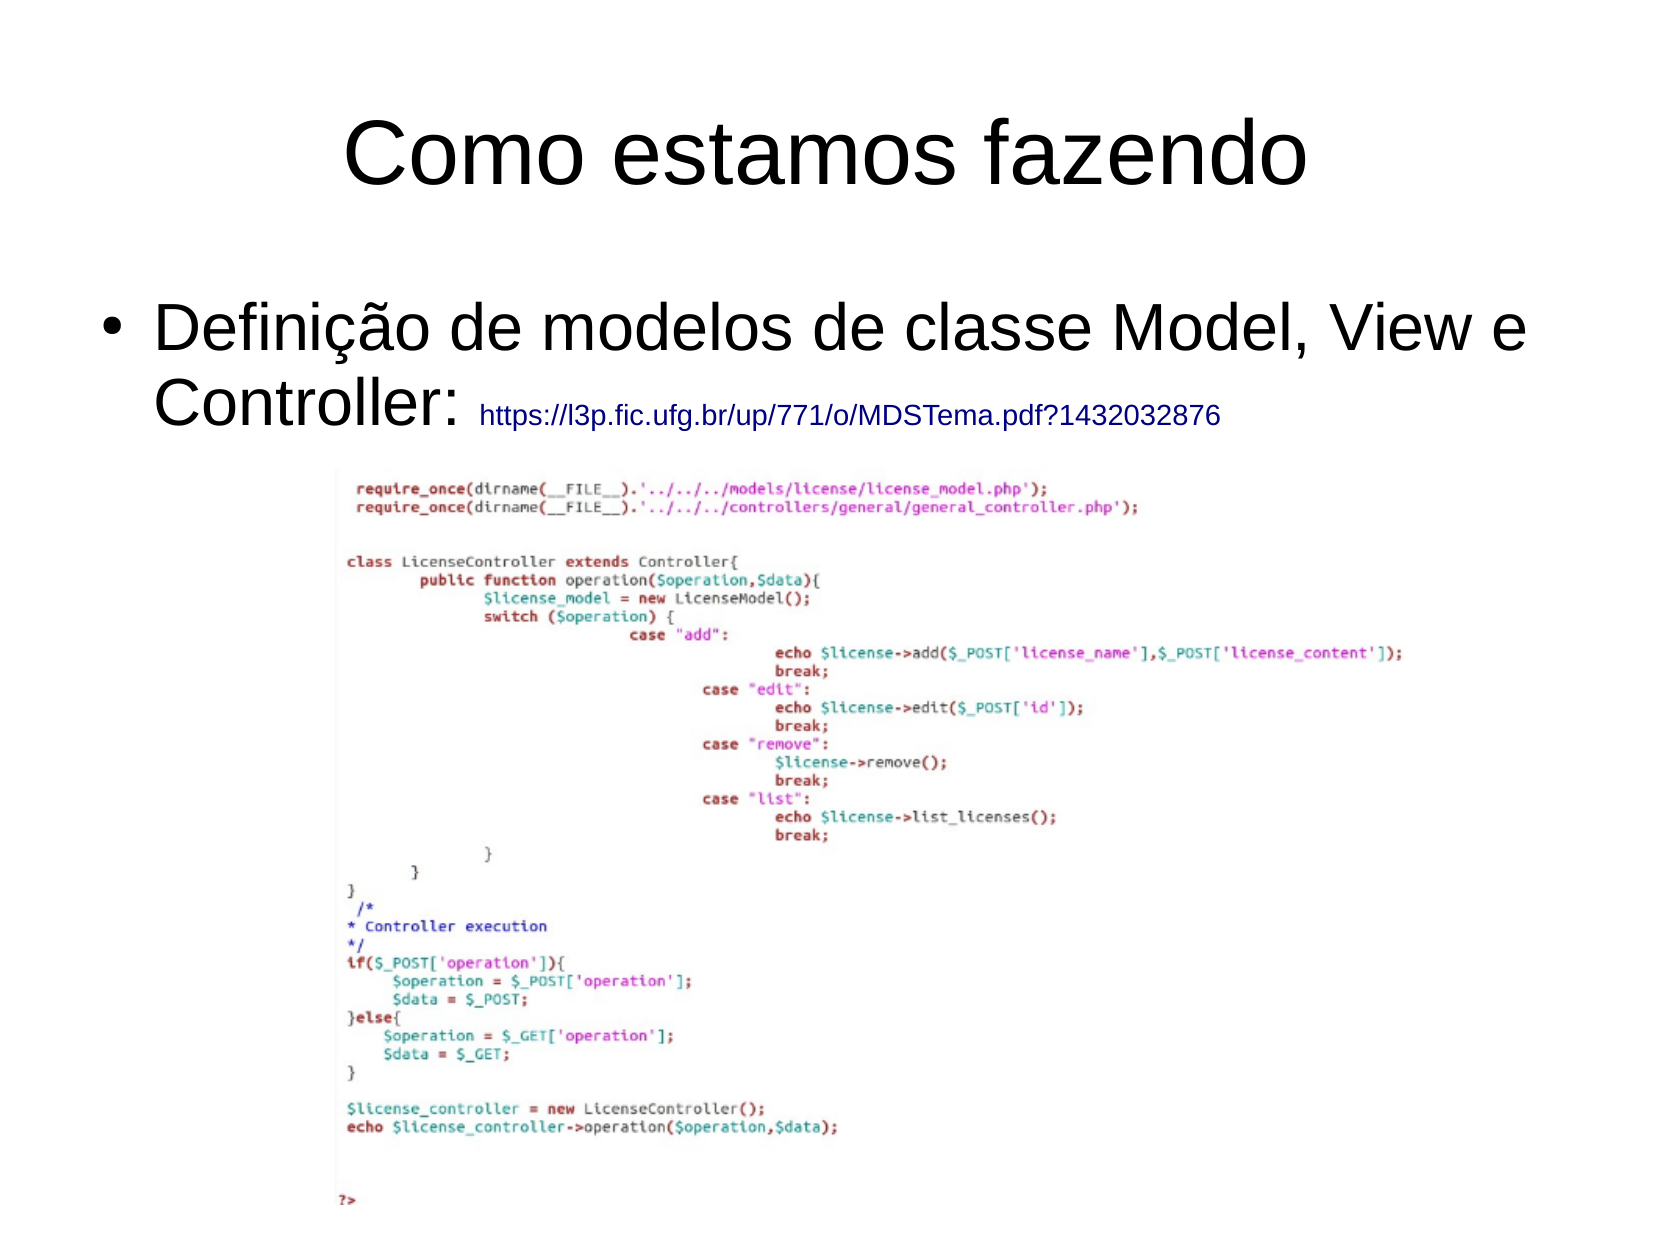

# Como estamos fazendo
Definição de modelos de classe Model, View e Controller: https://l3p.fic.ufg.br/up/771/o/MDSTema.pdf?1432032876